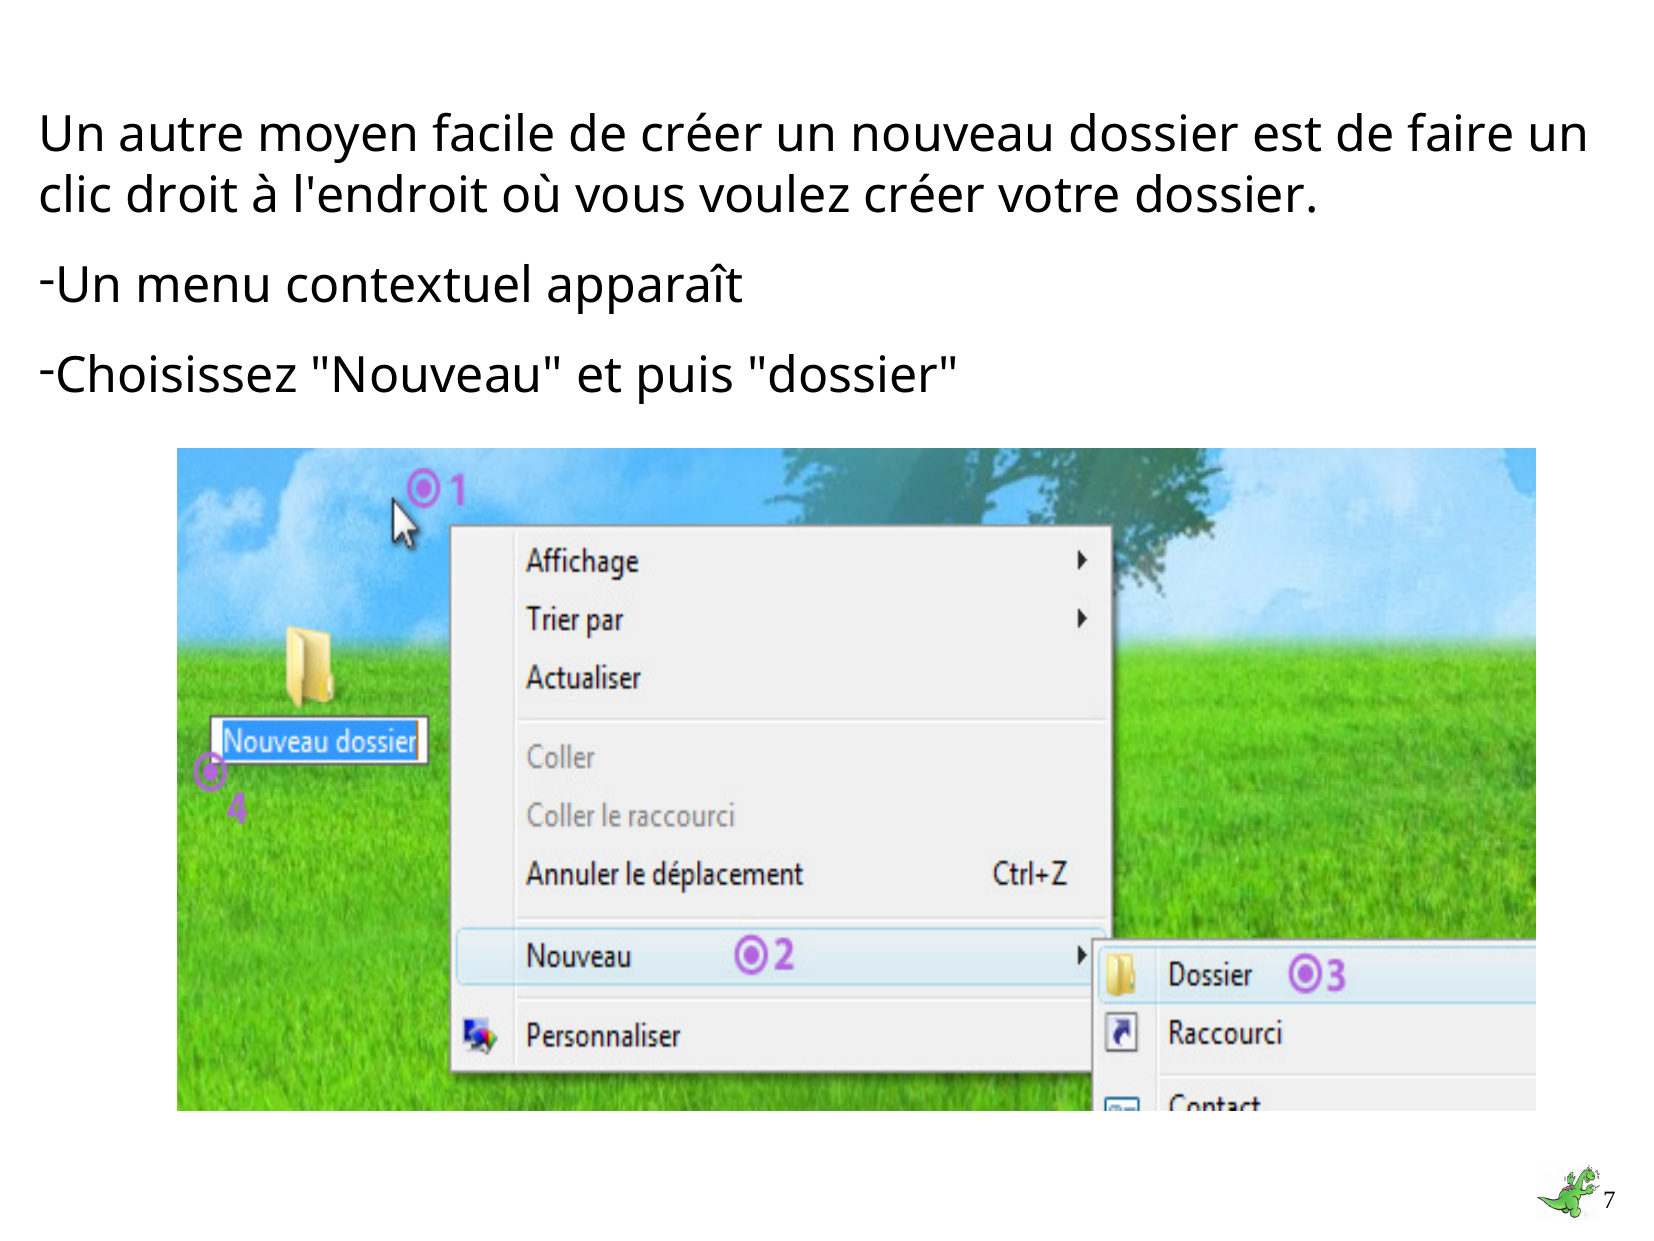

Un autre moyen facile de créer un nouveau dossier est de faire un
clic droit à l'endroit où vous voulez créer votre dossier.
Un menu contextuel apparaît
Choisissez "Nouveau" et puis "dossier"
7